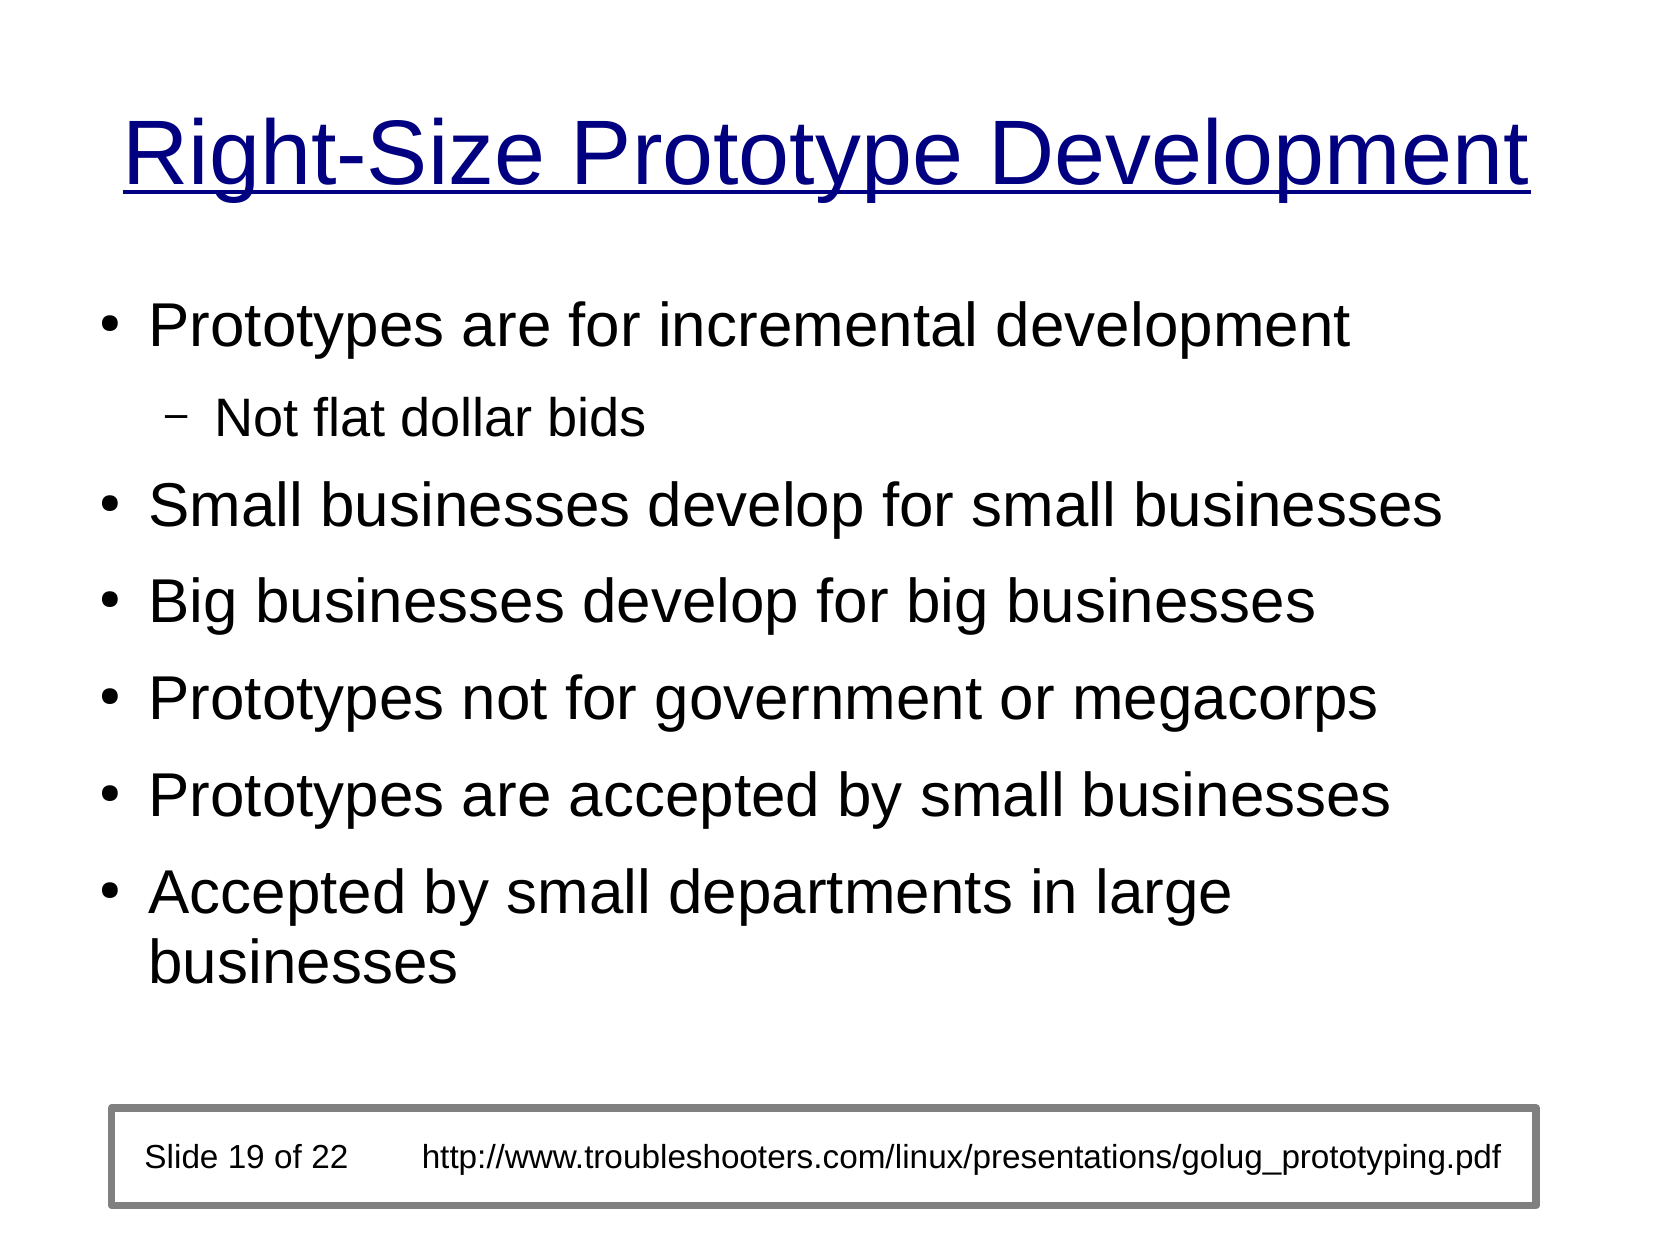

# Right-Size Prototype Development
Prototypes are for incremental development
Not flat dollar bids
Small businesses develop for small businesses
Big businesses develop for big businesses
Prototypes not for government or megacorps
Prototypes are accepted by small businesses
Accepted by small departments in large businesses
Slide of 22 http://www.troubleshooters.com/linux/presentations/golug_prototyping.pdf